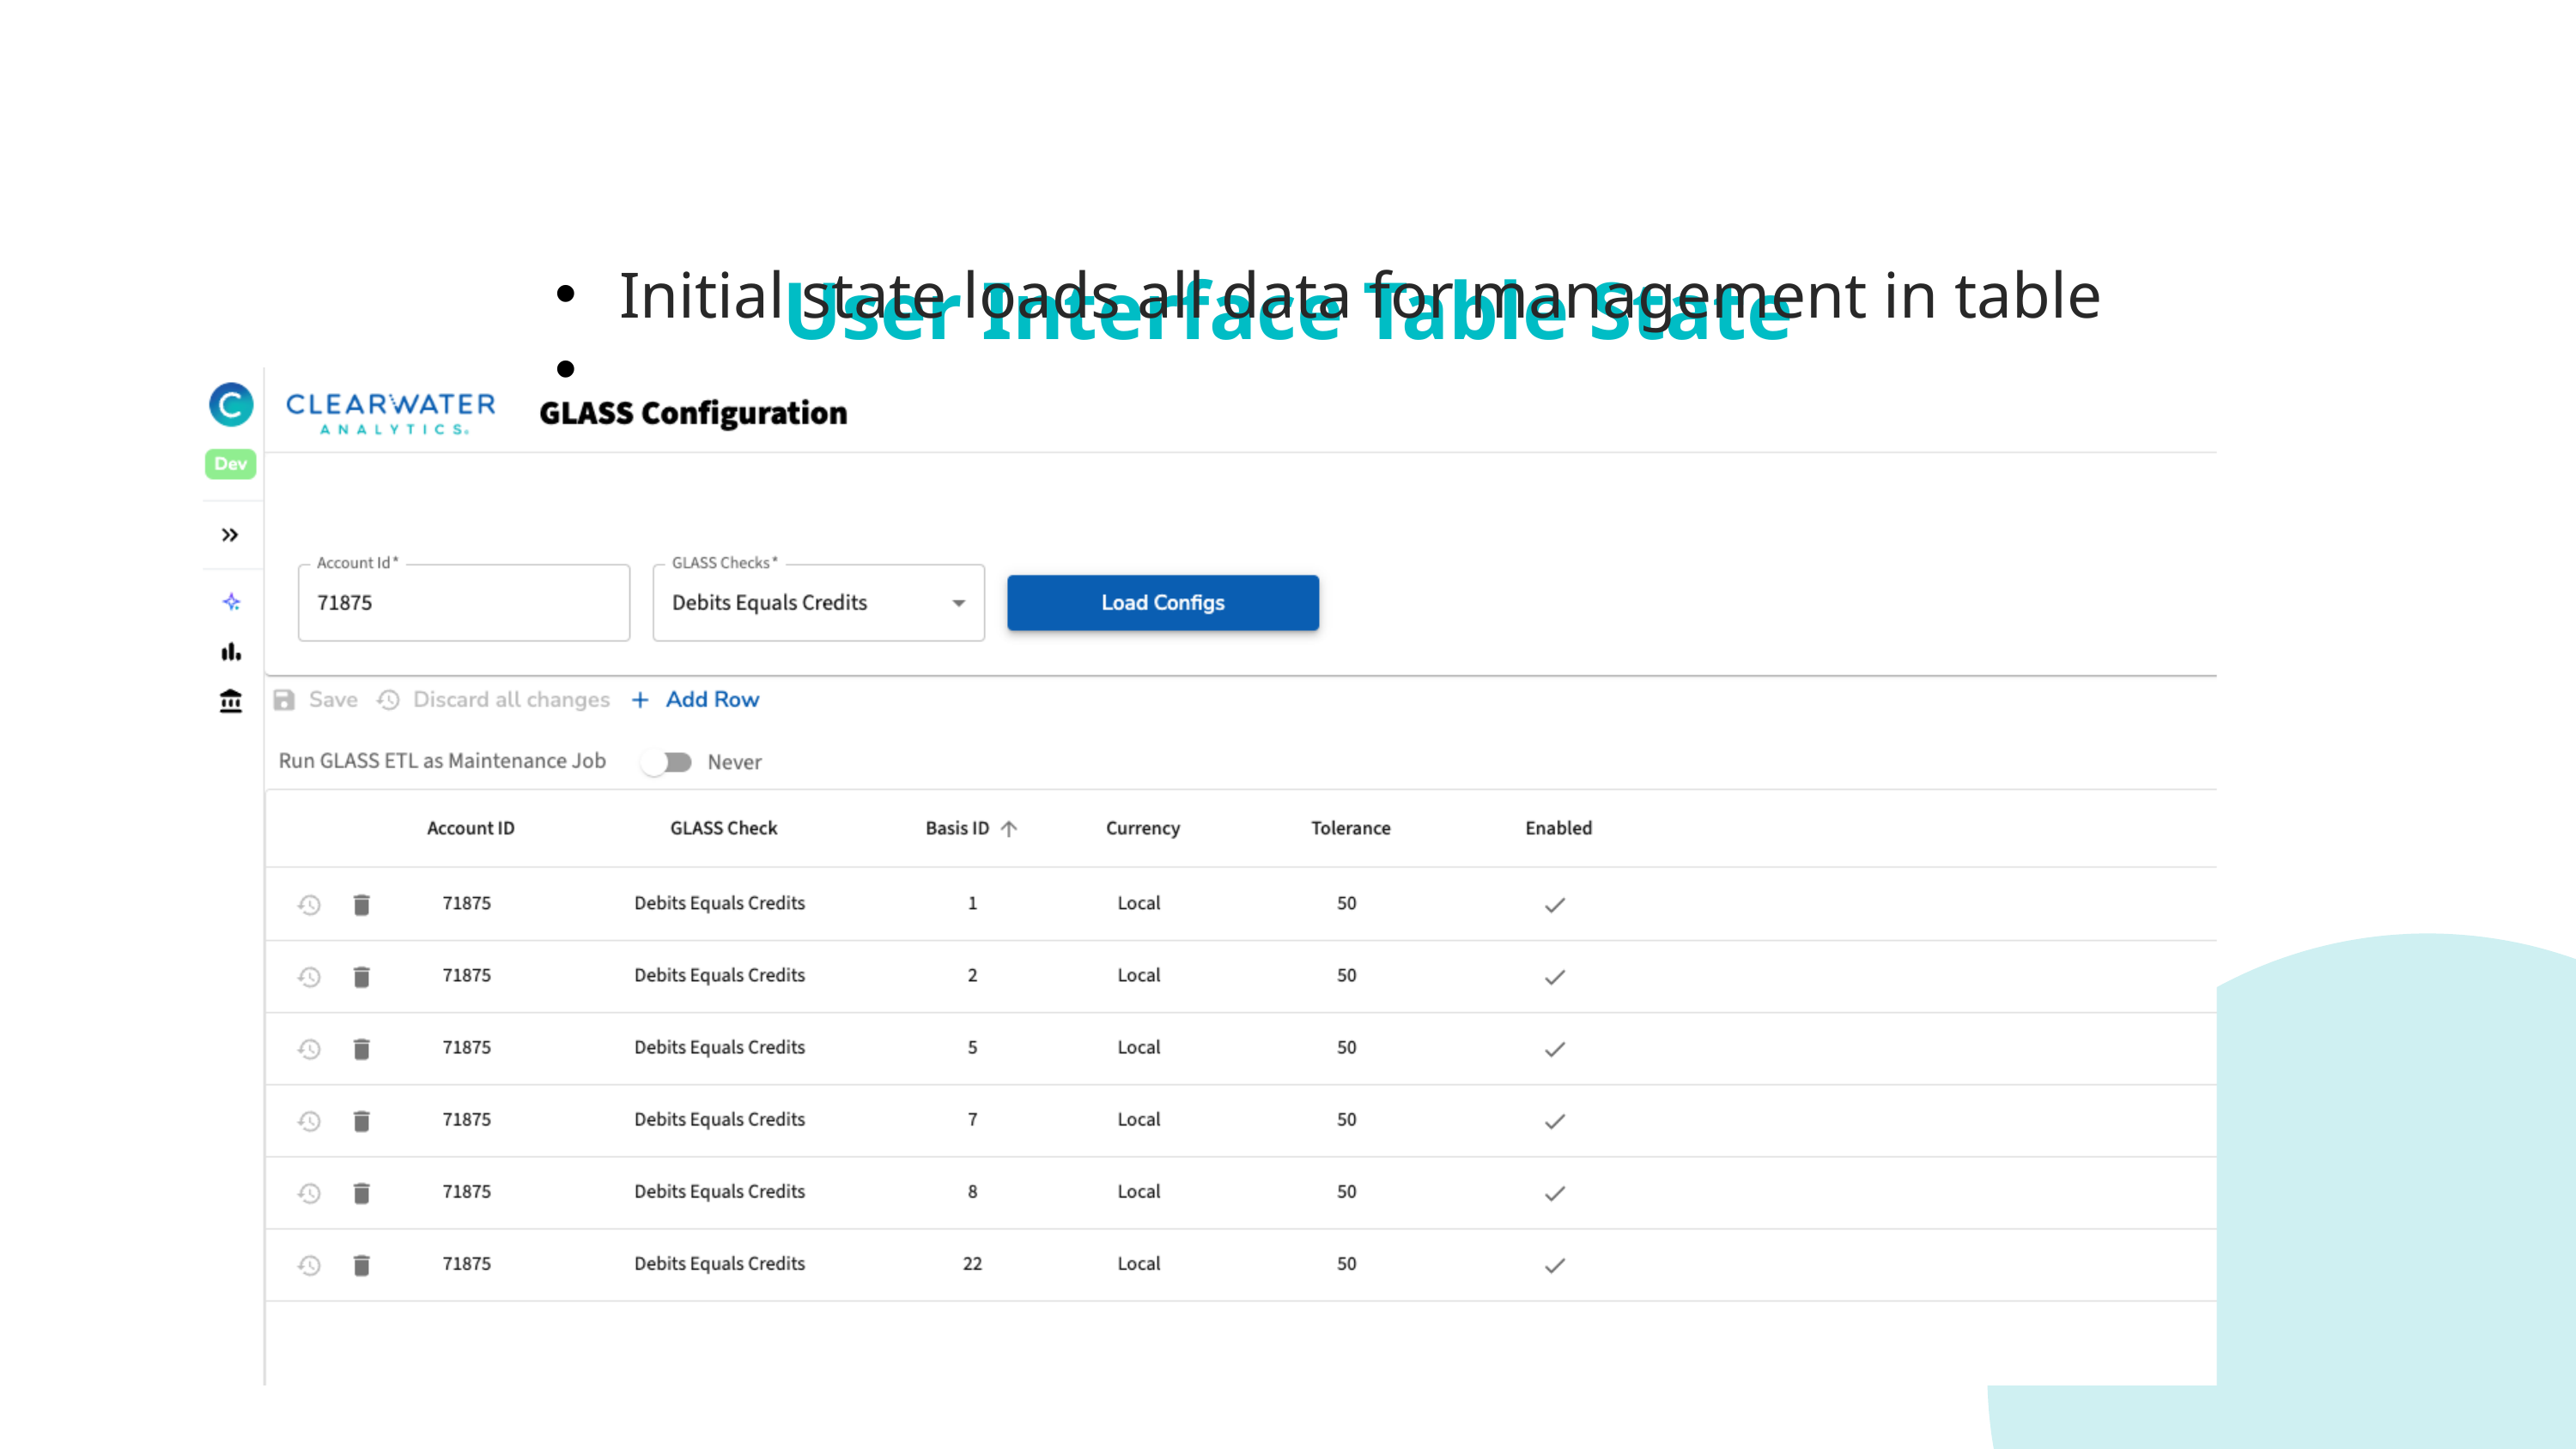

# User Interface Table State
Initial state loads all data for management in table